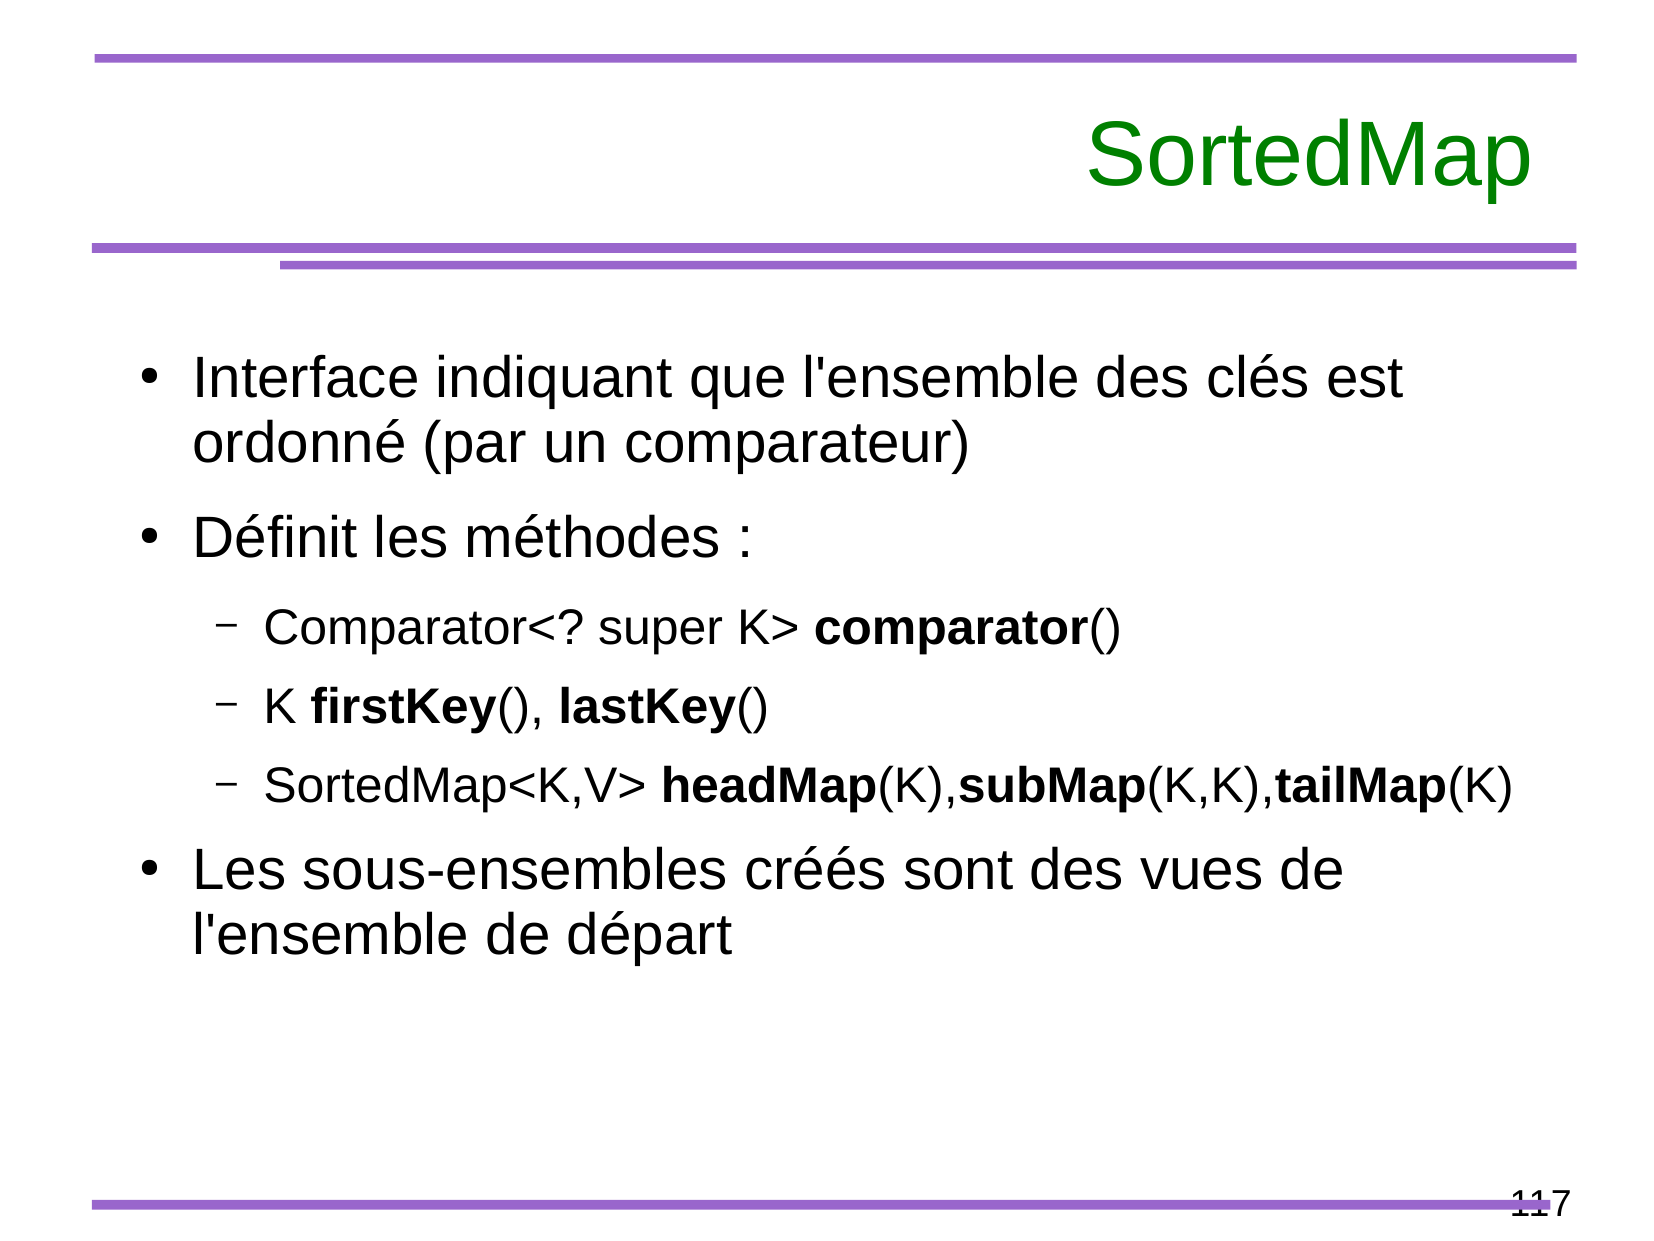

# SortedMap
Interface indiquant que l'ensemble des clés est ordonné (par un comparateur)
Définit les méthodes :
Comparator<? super K> comparator()
K firstKey(), lastKey()
SortedMap<K,V> headMap(K),subMap(K,K),tailMap(K)
Les sous-ensembles créés sont des vues de l'ensemble de départ